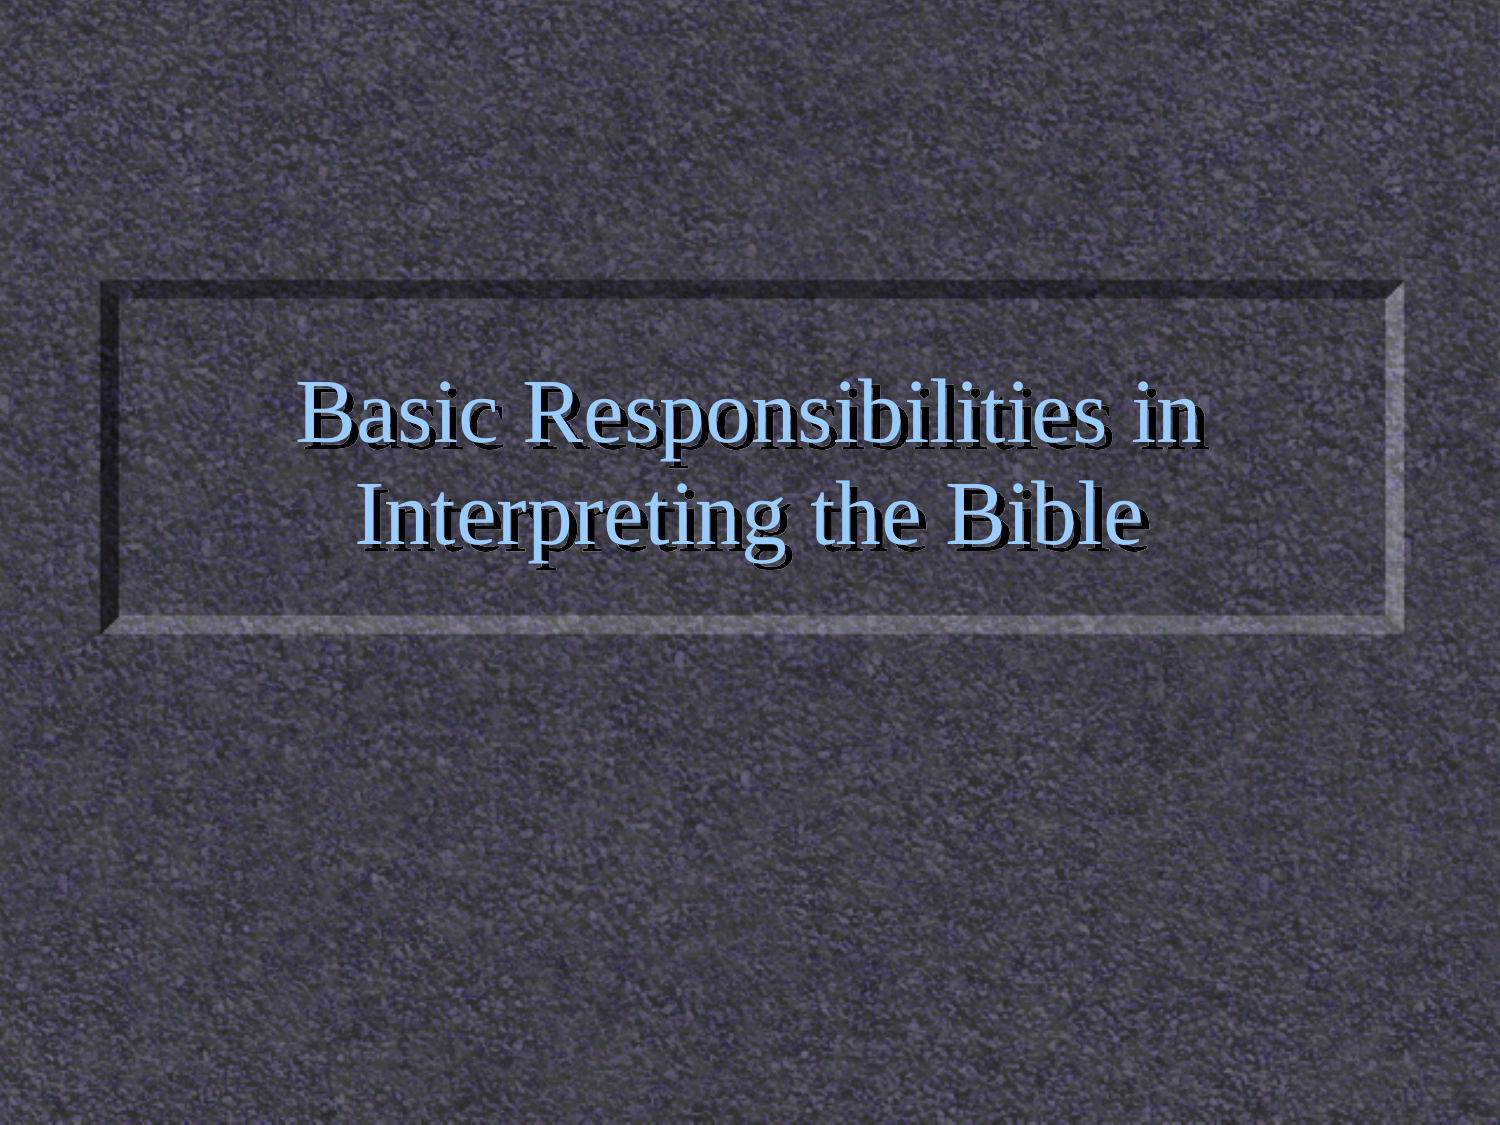

# Basic Responsibilities in Interpreting the Bible